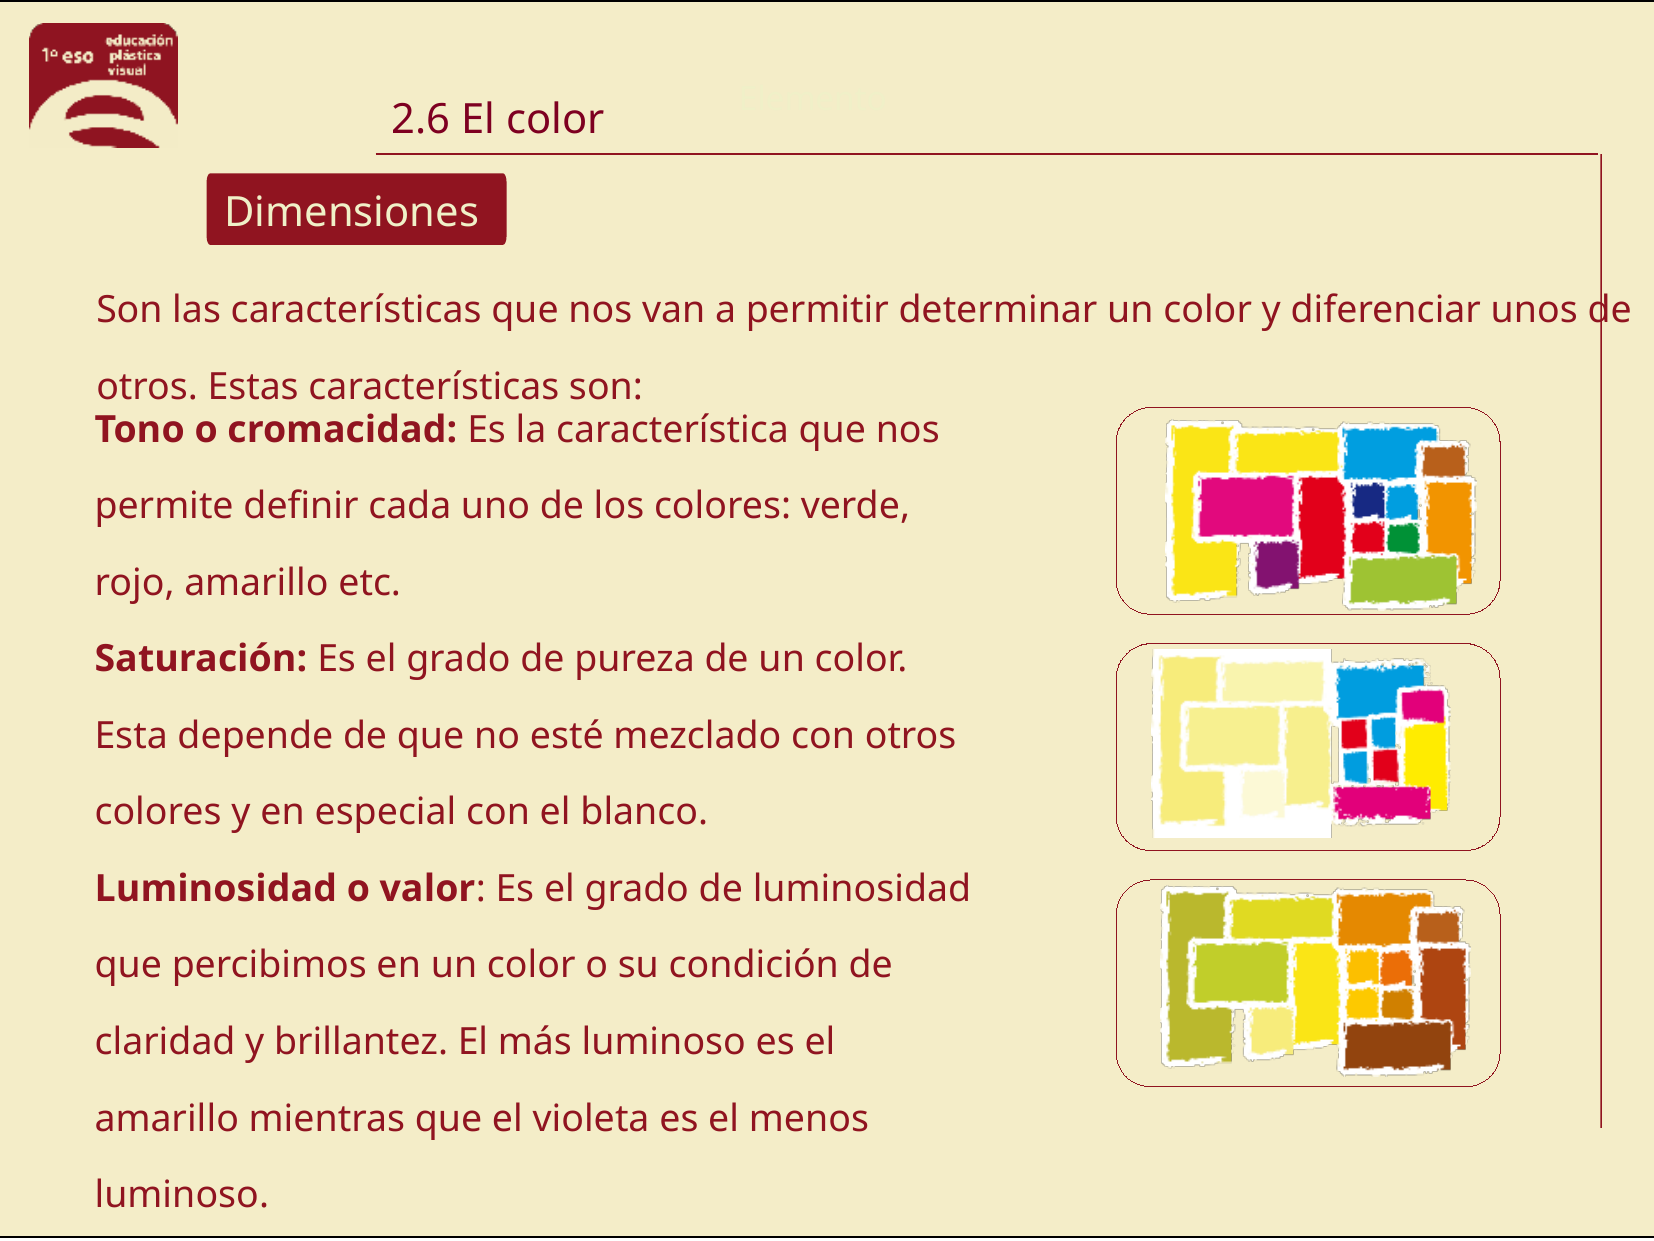

Elemento
2.6 El color
Dimensiones
Son las características que nos van a permitir determinar un color y diferenciar unos de otros. Estas características son:
#
Tono o cromacidad: Es la característica que nos permite definir cada uno de los colores: verde, rojo, amarillo etc.
Saturación: Es el grado de pureza de un color. Esta depende de que no esté mezclado con otros colores y en especial con el blanco.
Luminosidad o valor: Es el grado de luminosidad que percibimos en un color o su condición de claridad y brillantez. El más luminoso es el amarillo mientras que el violeta es el menos luminoso.